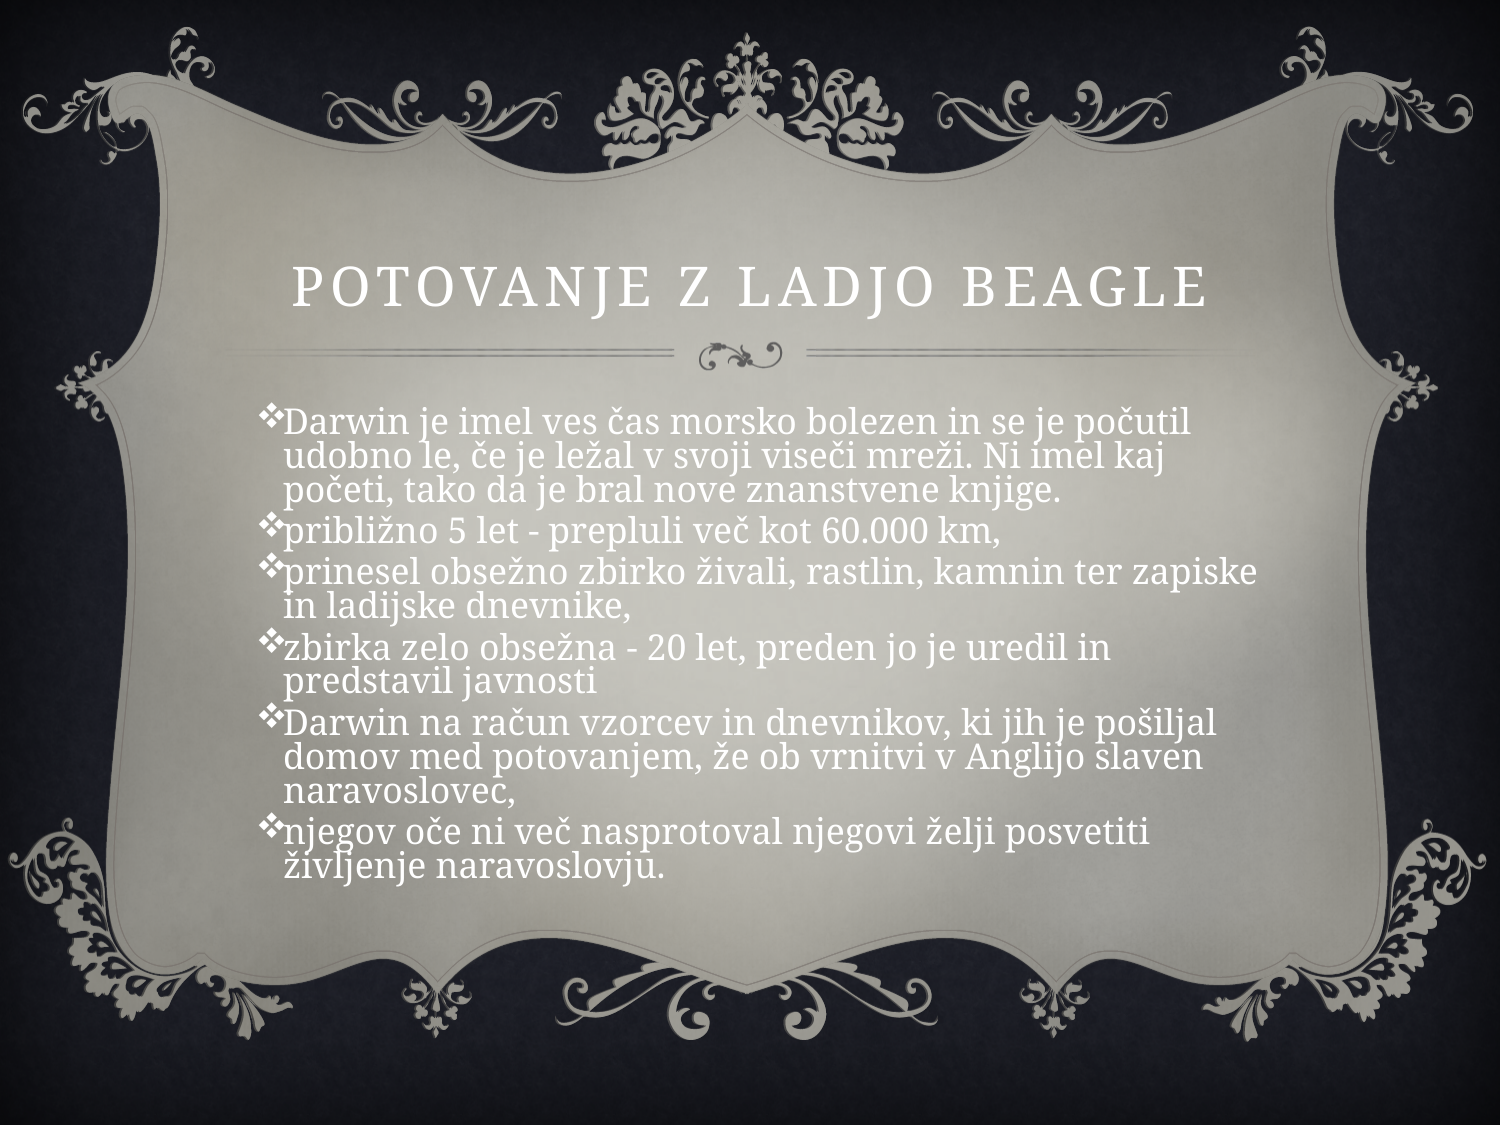

# POTOVANJE Z LADJO BEAGLE
Darwin je imel ves čas morsko bolezen in se je počutil udobno le, če je ležal v svoji viseči mreži. Ni imel kaj početi, tako da je bral nove znanstvene knjige.
približno 5 let - prepluli več kot 60.000 km,
prinesel obsežno zbirko živali, rastlin, kamnin ter zapiske in ladijske dnevnike,
zbirka zelo obsežna - 20 let, preden jo je uredil in predstavil javnosti
Darwin na račun vzorcev in dnevnikov, ki jih je pošiljal domov med potovanjem, že ob vrnitvi v Anglijo slaven naravoslovec,
njegov oče ni več nasprotoval njegovi želji posvetiti življenje naravoslovju.